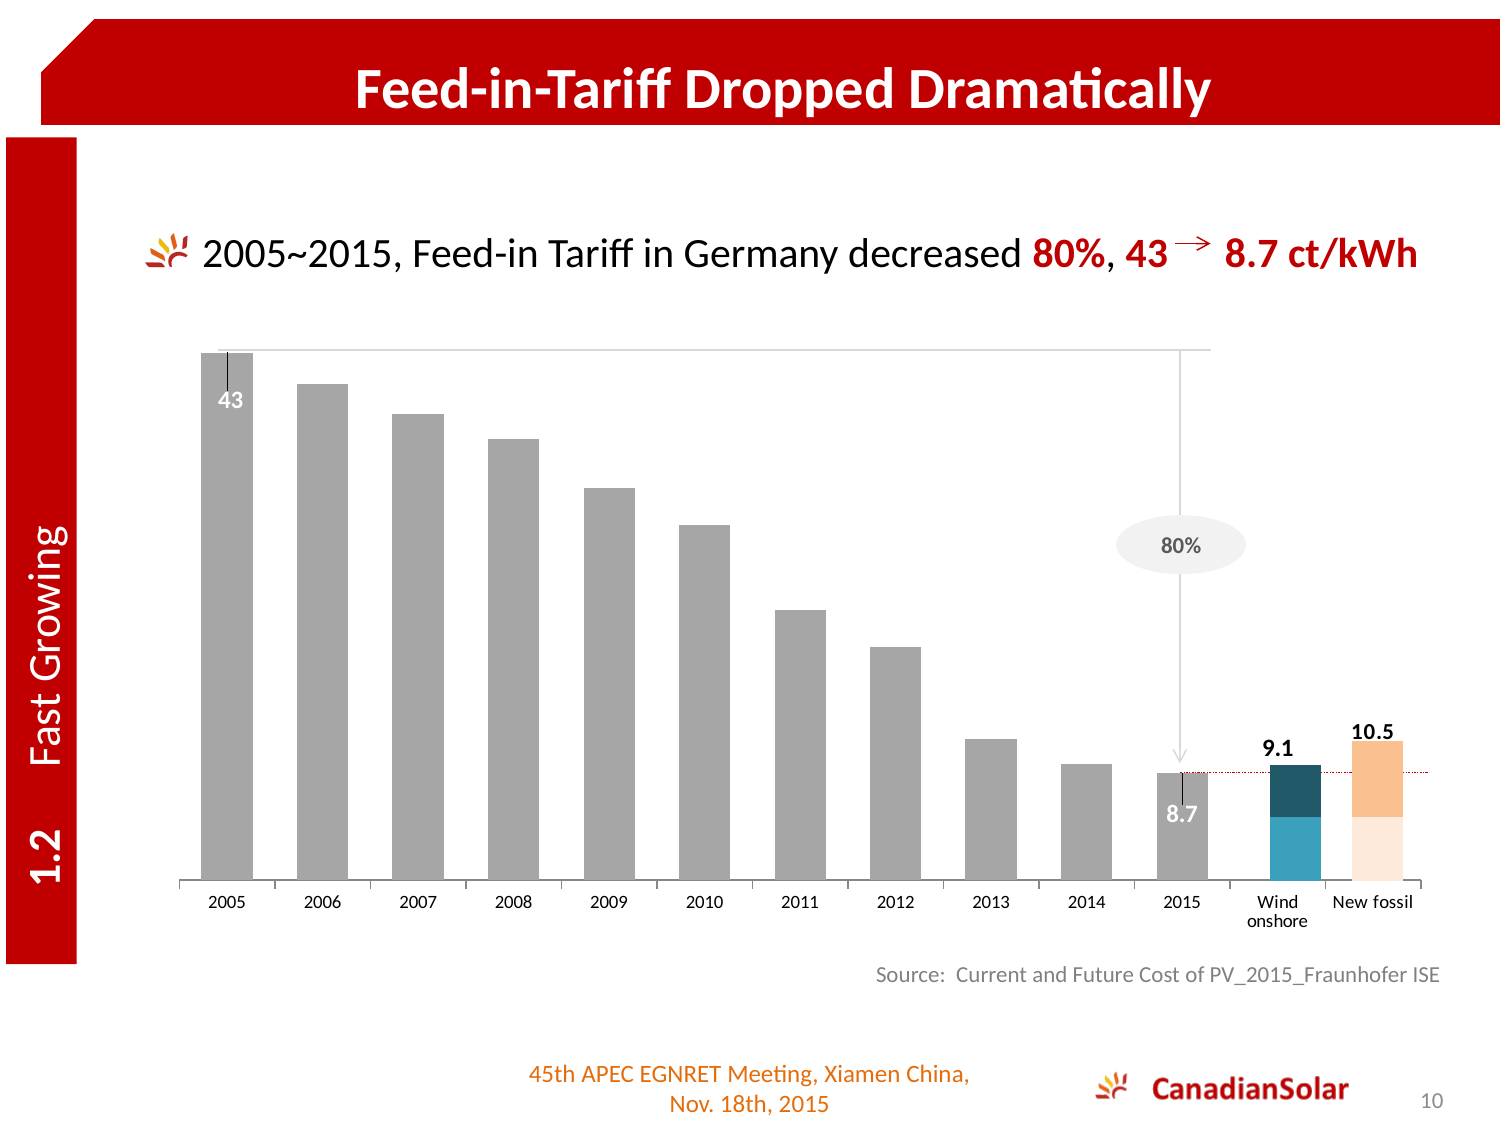

Feed-in-Tariff Dropped Dramatically
 1.2 Fast Growing
2005~2015, Feed-in Tariff in Germany decreased 80%, 43 8.7 ct/kWh
### Chart
| Category | Feed-in Tariff (ct/kWh) |
|---|---|
| 2005 | 43.0 |
| 2006 | 40.5 |
| 2007 | 38.0 |
| 2008 | 36.0 |
| 2009 | 32.0 |
| 2010 | 29.0 |
| 2011 | 22.0 |
| 2012 | 19.0 |
| 2013 | 11.5 |
| 2014 | 9.5 |
| 2015 | 8.7 |
| Wind onshore | 9.1 |
| New fossil | 10.5 |80%
### Chart
| Category | min | length |
|---|---|---|
| Wind Onshore | 5.0 | 4.1 |
| New Fossil | 5.0 | 6.0 |Source: Current and Future Cost of PV_2015_Fraunhofer ISE
45th APEC EGNRET Meeting, Xiamen China, Nov. 18th, 2015